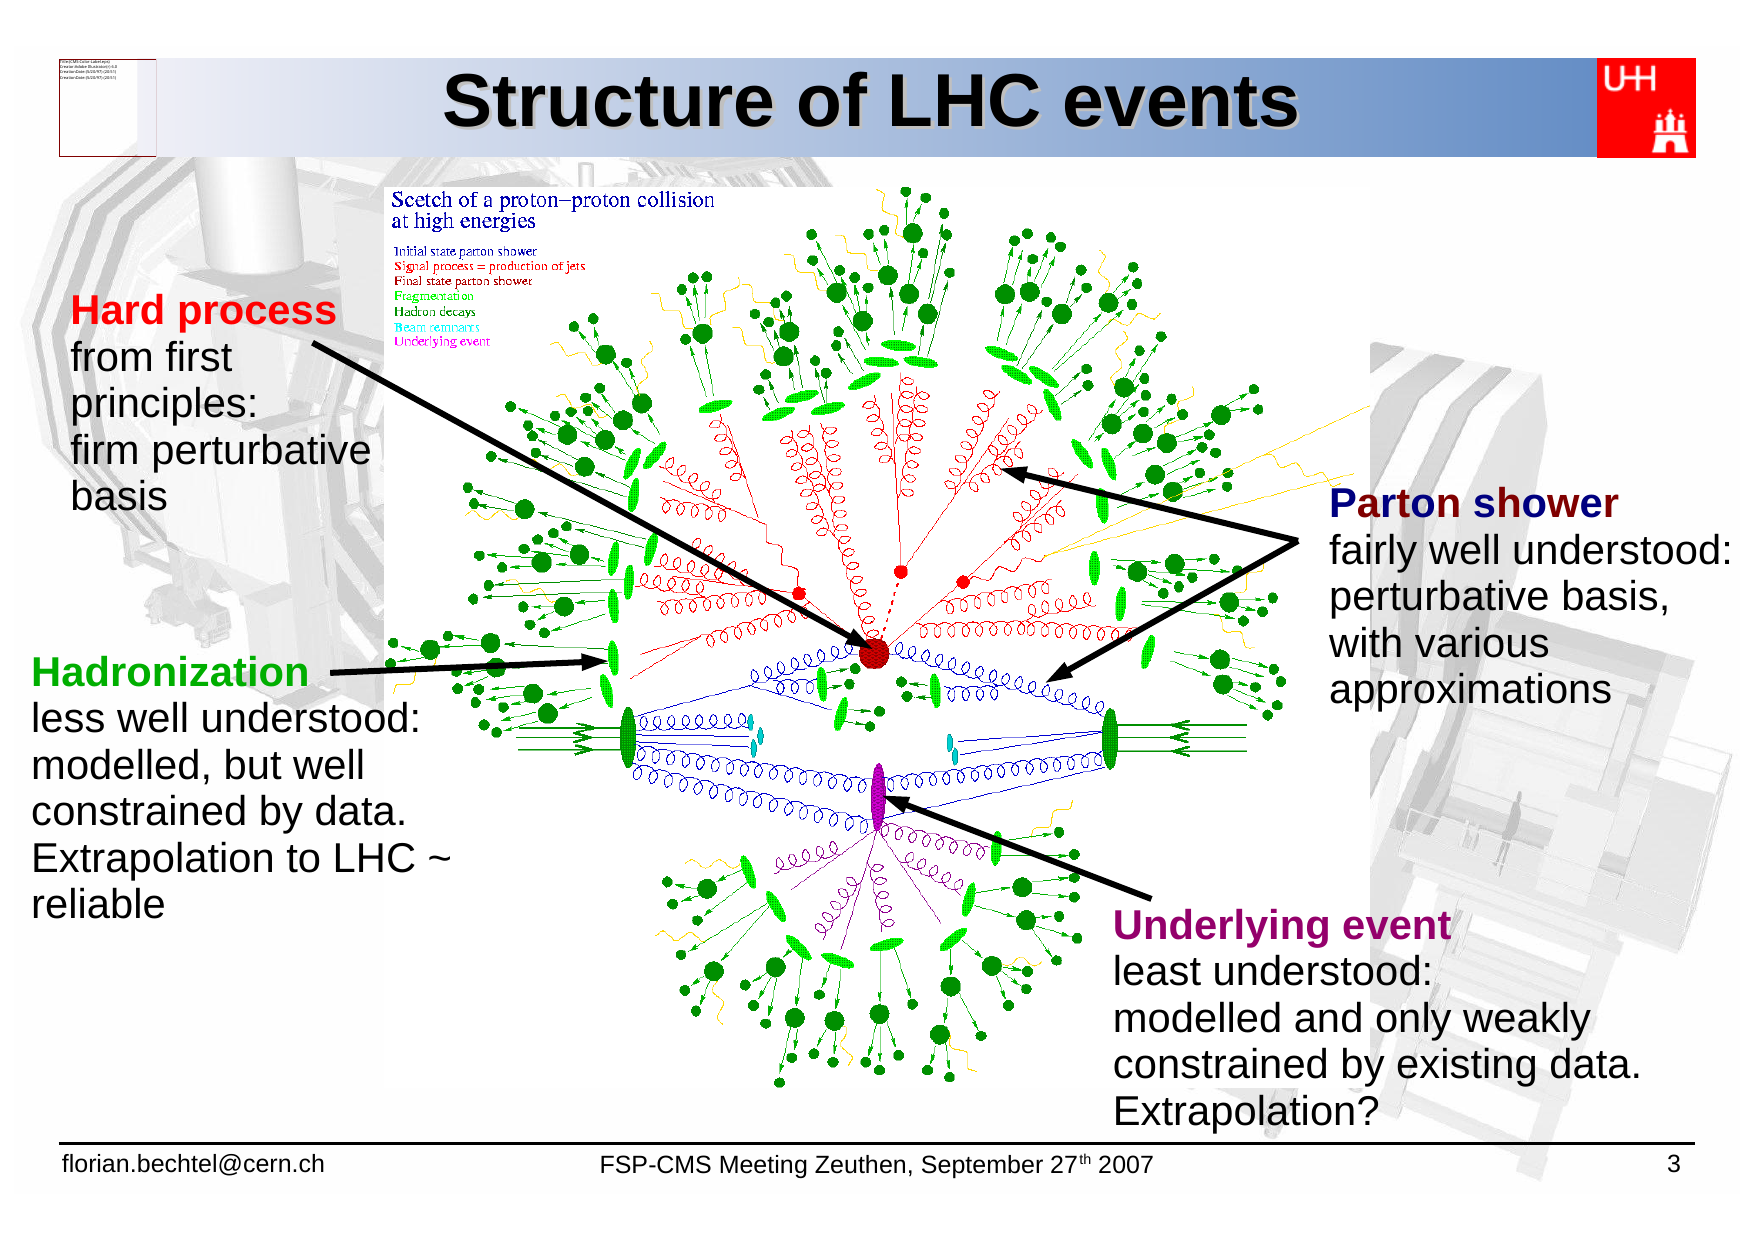

Structure of LHC events
Hard process
from first principles:
firm perturbative
basis
Parton shower
fairly well understood: perturbative basis, with various approximations
Hadronization
less well understood:
modelled, but well constrained by data.
Extrapolation to LHC ~ reliable
Underlying event
least understood:
modelled and only weakly constrained by existing data. Extrapolation?
florian.bechtel@cern.ch
FSP-CMS Meeting Zeuthen, September 27th 2007